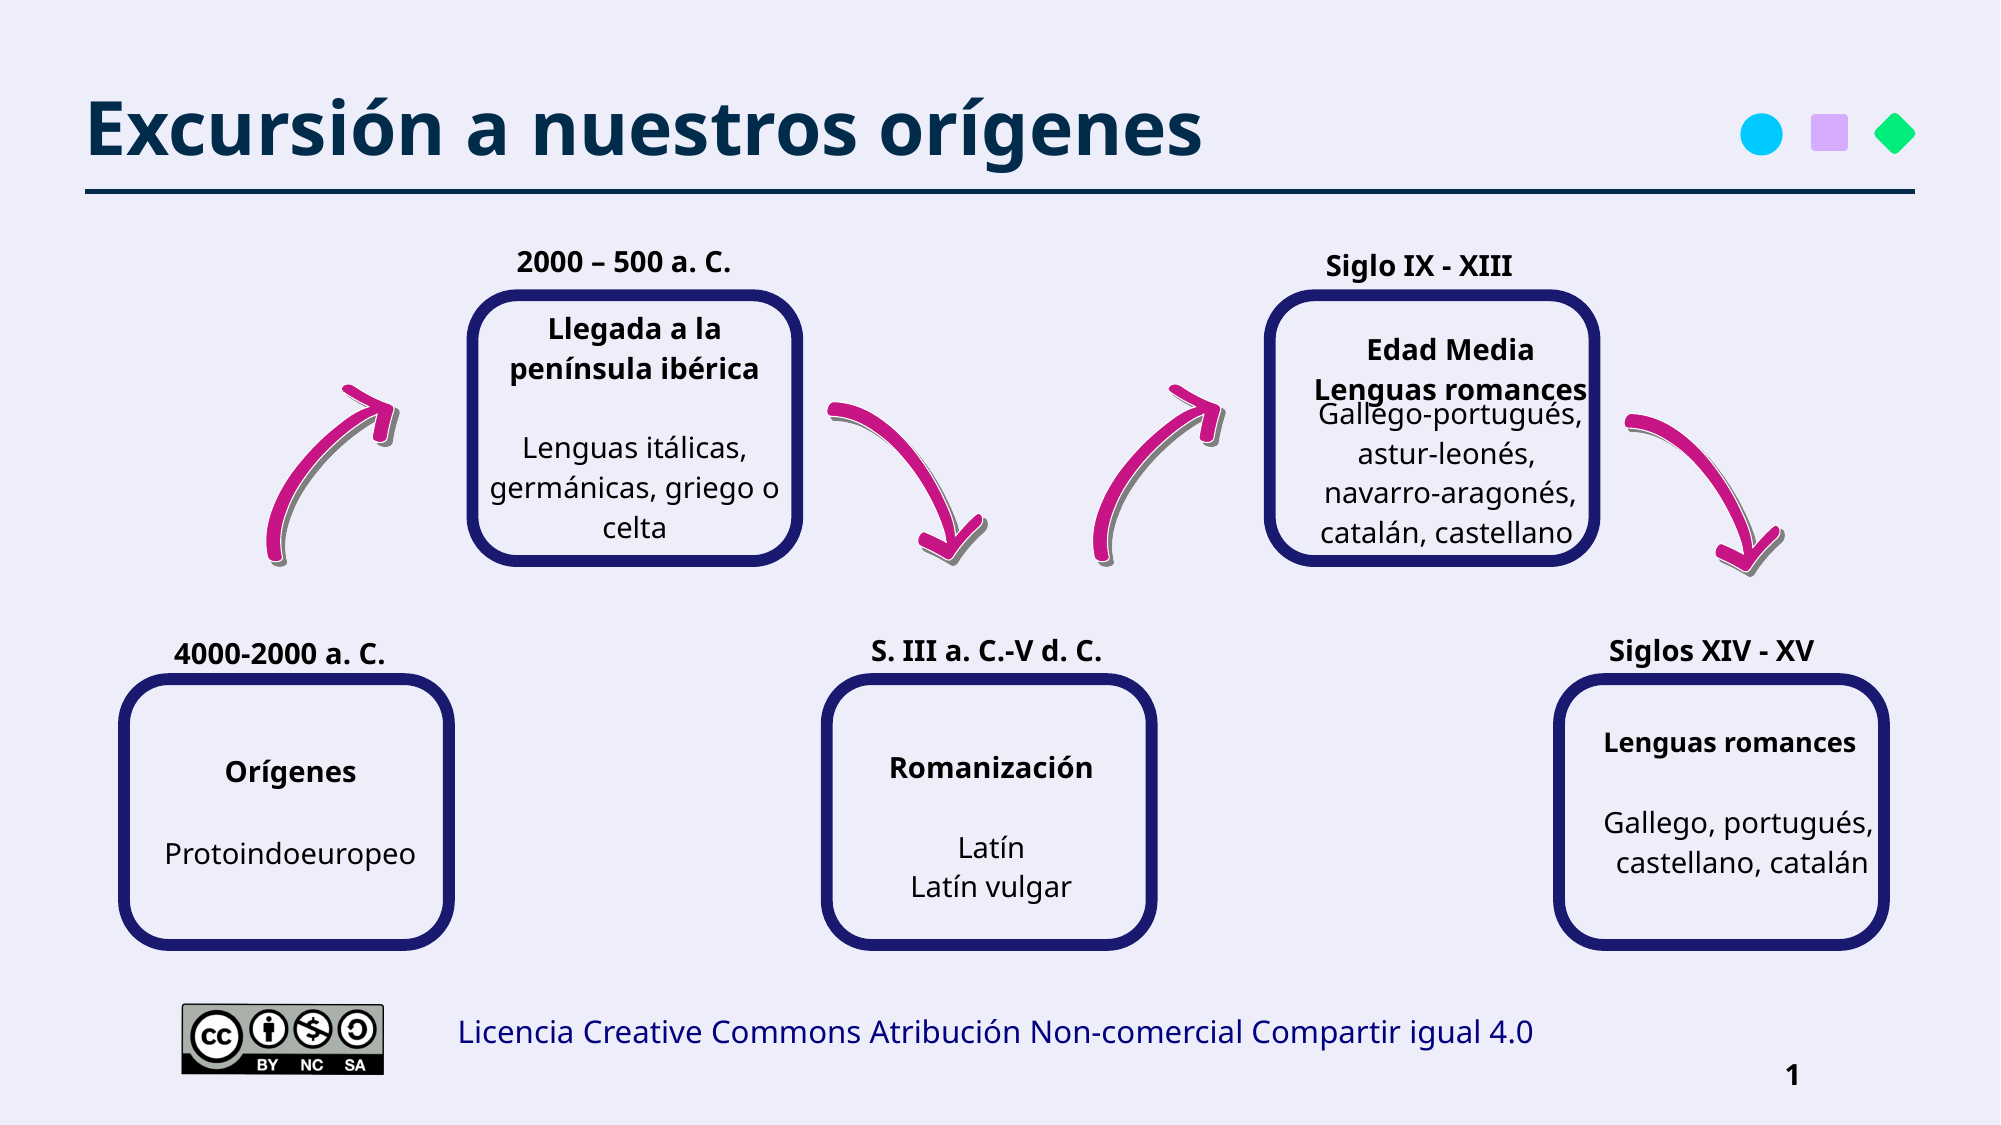

# Excursión a nuestros orígenes
2000 – 500 a. C.
Siglo IX - XIII
Edad Media
Lenguas romances
Llegada a la península ibérica
Lenguas itálicas, germánicas, griego o celta
Gallego-portugués, astur-leonés,
navarro-aragonés, catalán, castellano
4000-2000 a. C.
S. III a. C.-V d. C.
Siglos XIV - XV
Romanización
Latín
Latín vulgar
Lenguas romances
Orígenes
Protoindoeuropeo
Gallego, portugués,
castellano, catalán
Licencia Creative Commons Atribución Non-comercial Compartir igual 4.0